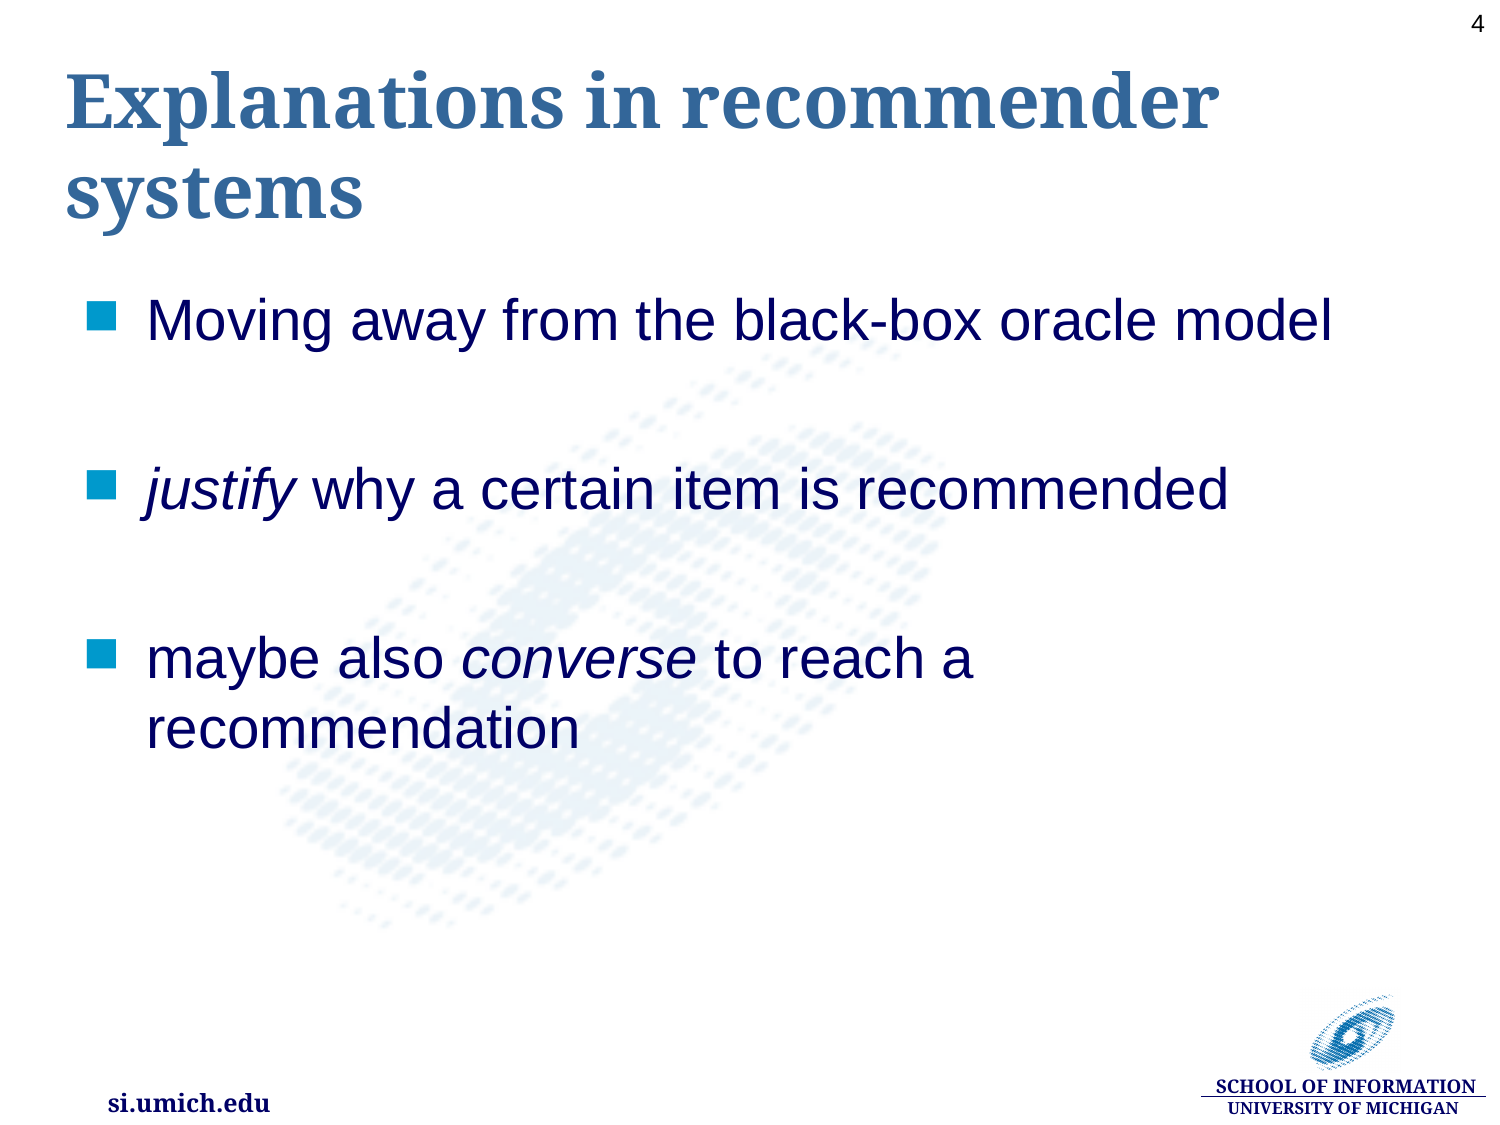

# Explanations in recommender systems
Moving away from the black-box oracle model
justify why a certain item is recommended
maybe also converse to reach a recommendation